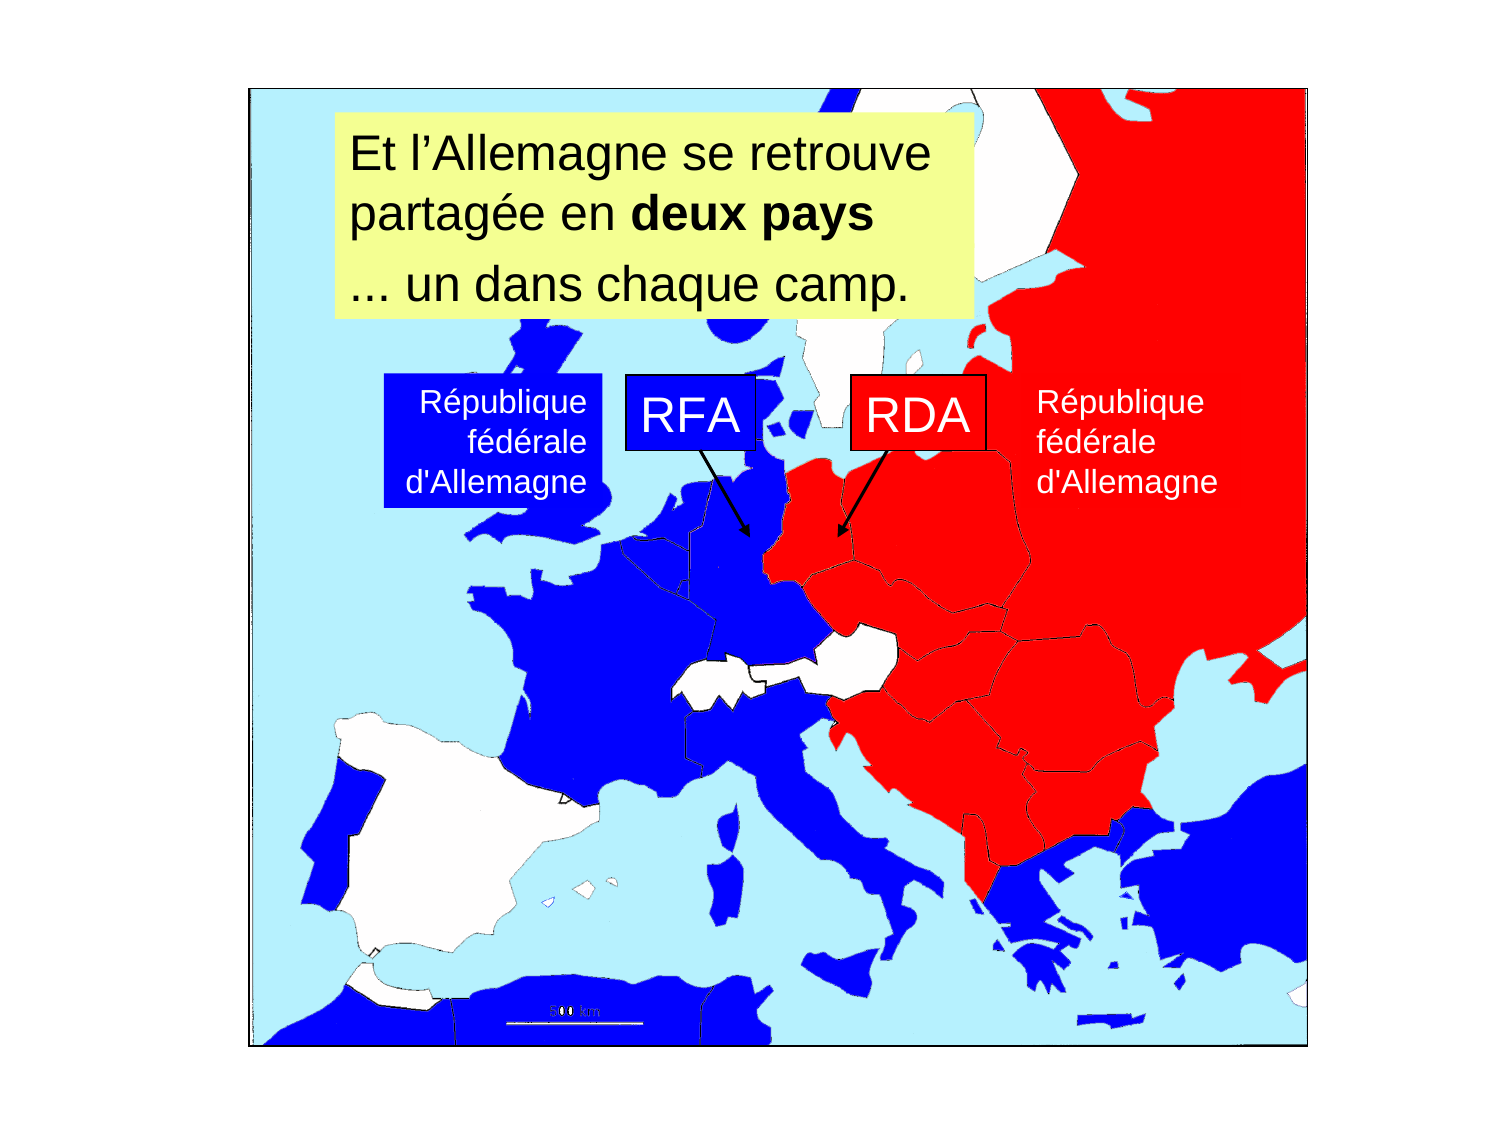

Et l’Allemagne se retrouve partagée en deux pays
... un dans chaque camp.
République
fédérale
d'Allemagne
République
fédérale
d'Allemagne
RFA
RDA